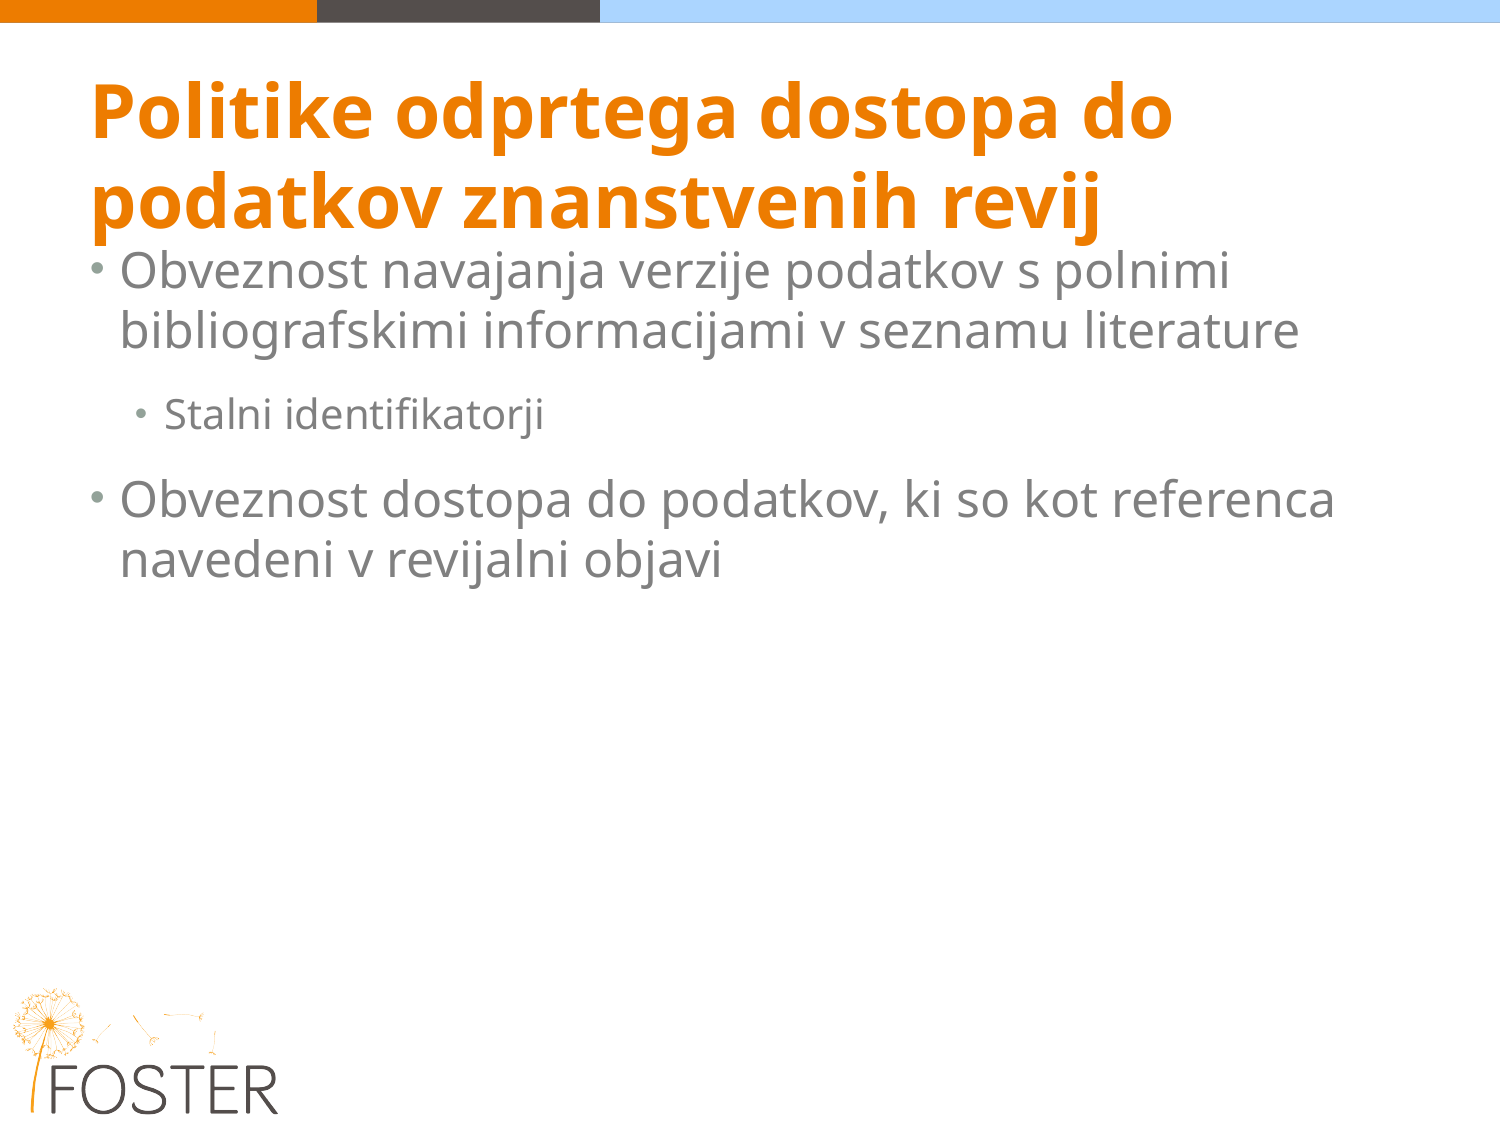

# Politike odprtega dostopa do podatkov znanstvenih revij
Obveznost navajanja verzije podatkov s polnimi bibliografskimi informacijami v seznamu literature
Stalni identifikatorji
Obveznost dostopa do podatkov, ki so kot referenca navedeni v revijalni objavi